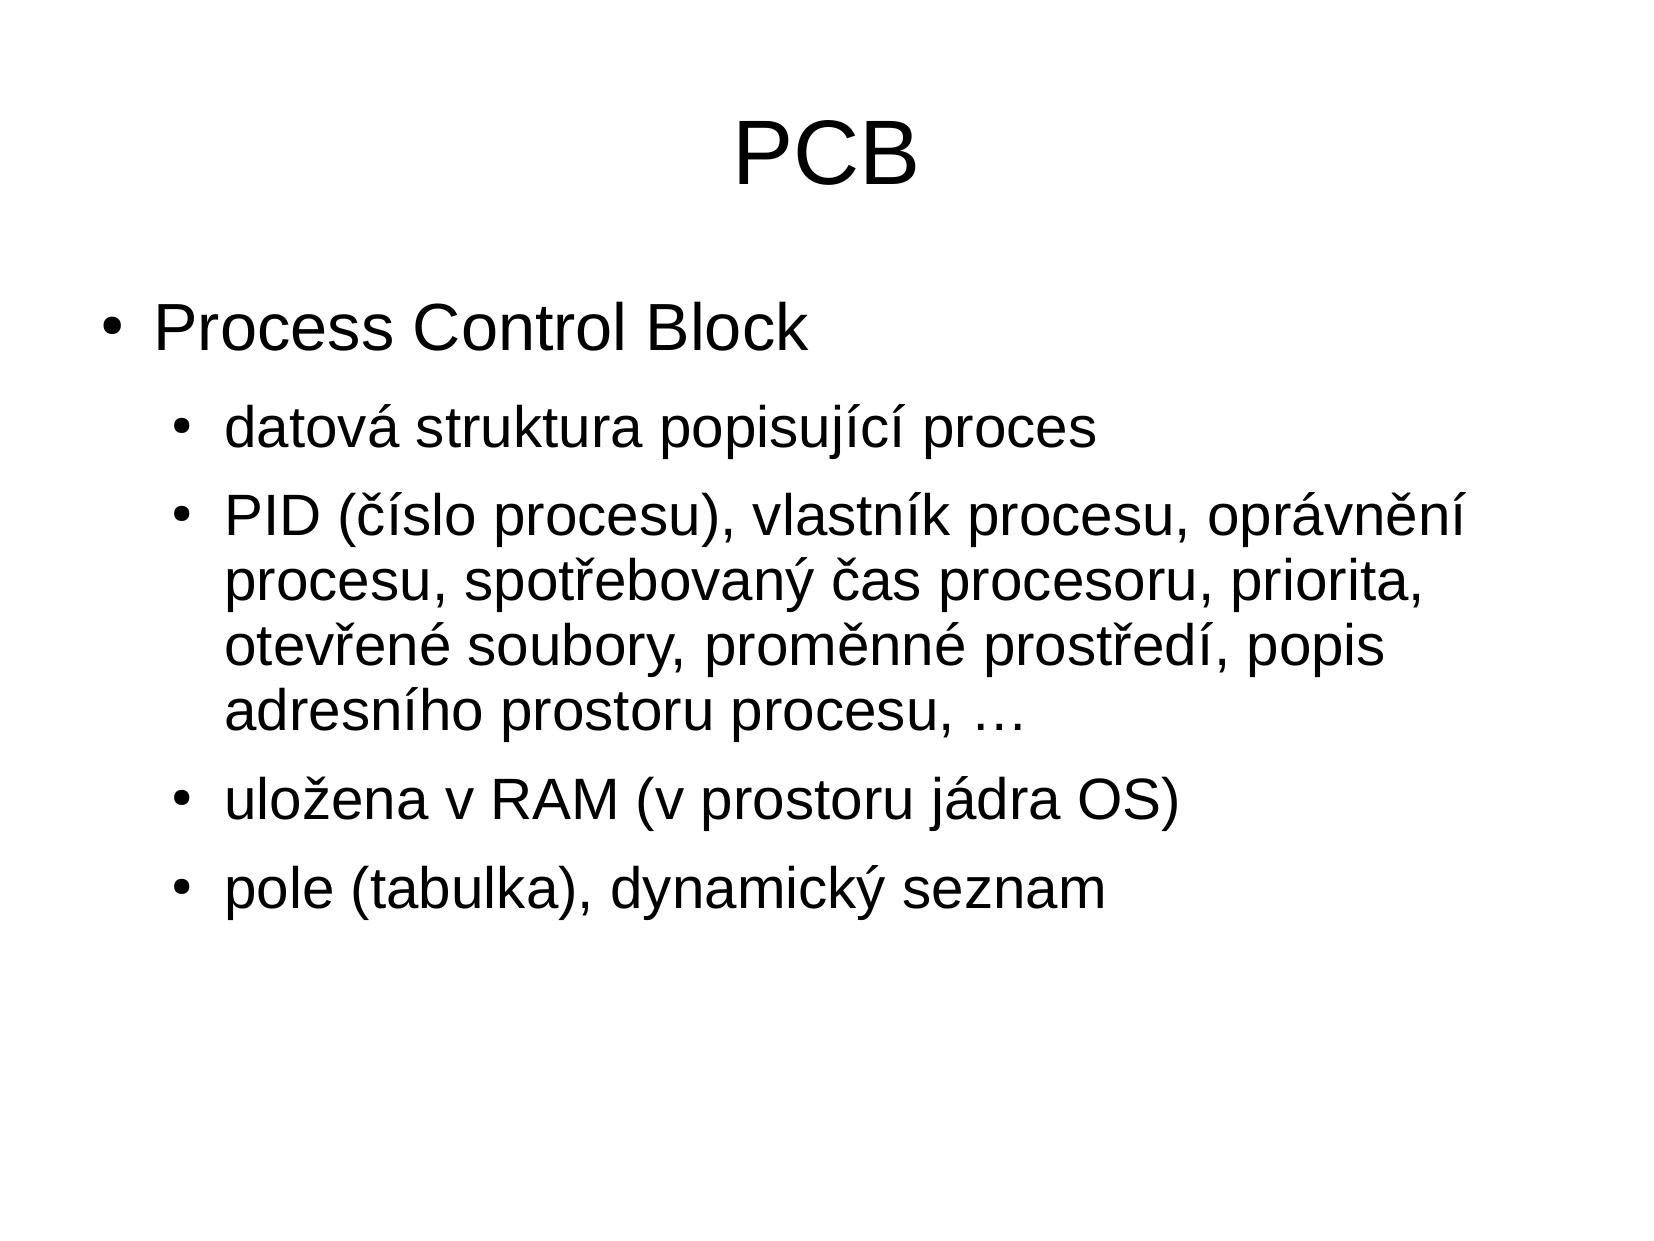

# PCB
Process Control Block
datová struktura popisující proces
PID (číslo procesu), vlastník procesu, oprávnění procesu, spotřebovaný čas procesoru, priorita, otevřené soubory, proměnné prostředí, popis adresního prostoru procesu, …
uložena v RAM (v prostoru jádra OS)
pole (tabulka), dynamický seznam